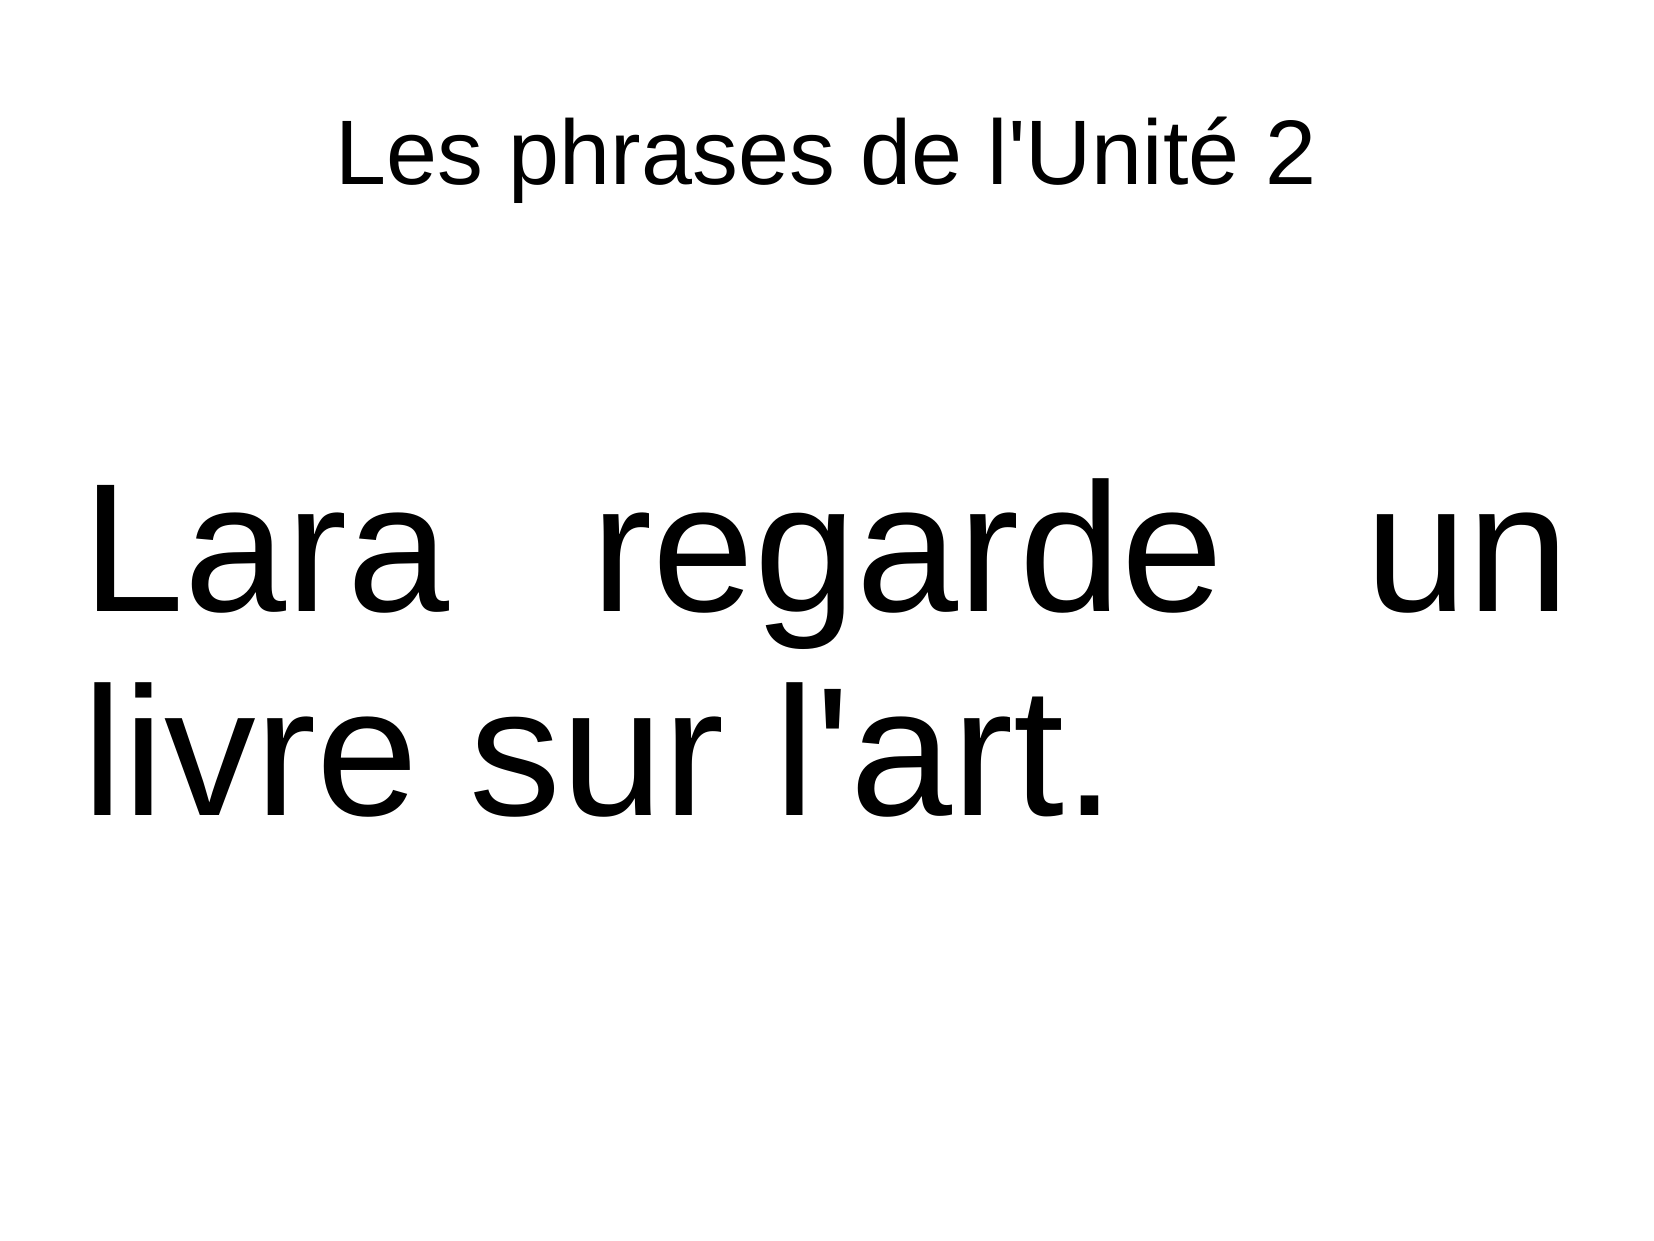

# Les phrases de l'Unité 2
Lara regarde un livre sur l'art.